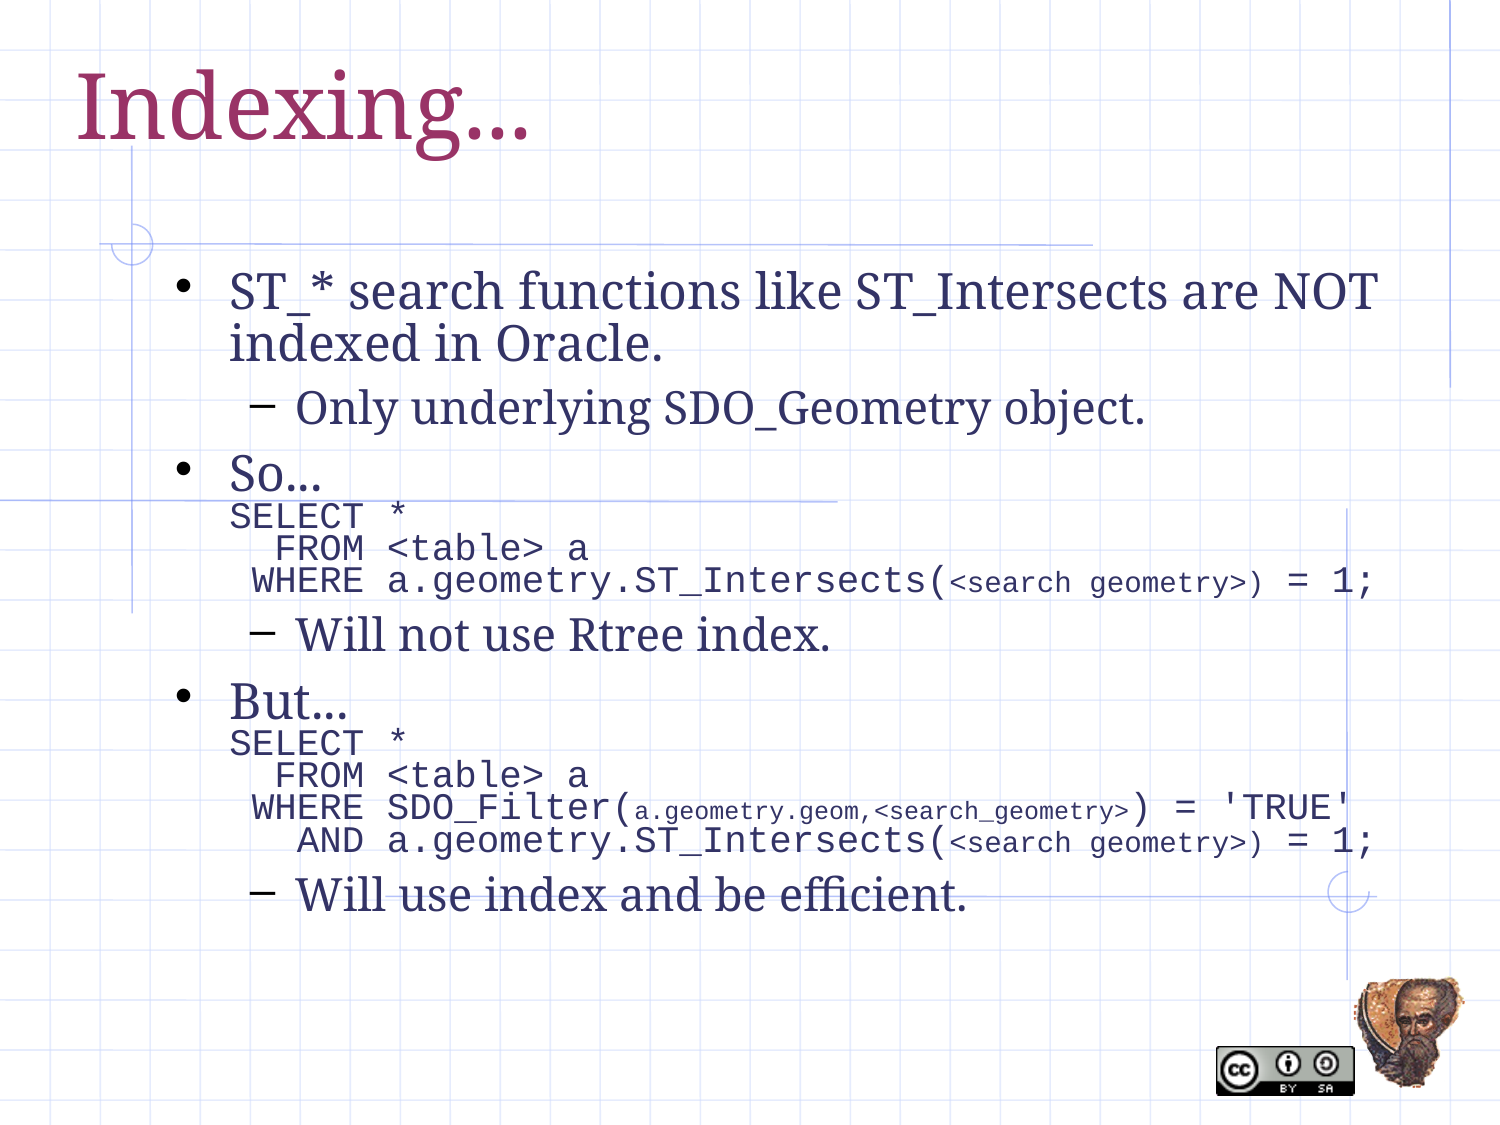

# Indexing...
ST_* search functions like ST_Intersects are NOT indexed in Oracle.
Only underlying SDO_Geometry object.
So...
SELECT *
 FROM <table> a
 WHERE a.geometry.ST_Intersects(<search geometry>) = 1;
Will not use Rtree index.
But...
SELECT *
 FROM <table> a
 WHERE SDO_Filter(a.geometry.geom,<search_geometry>) = 'TRUE'
 AND a.geometry.ST_Intersects(<search geometry>) = 1;
Will use index and be efficient.